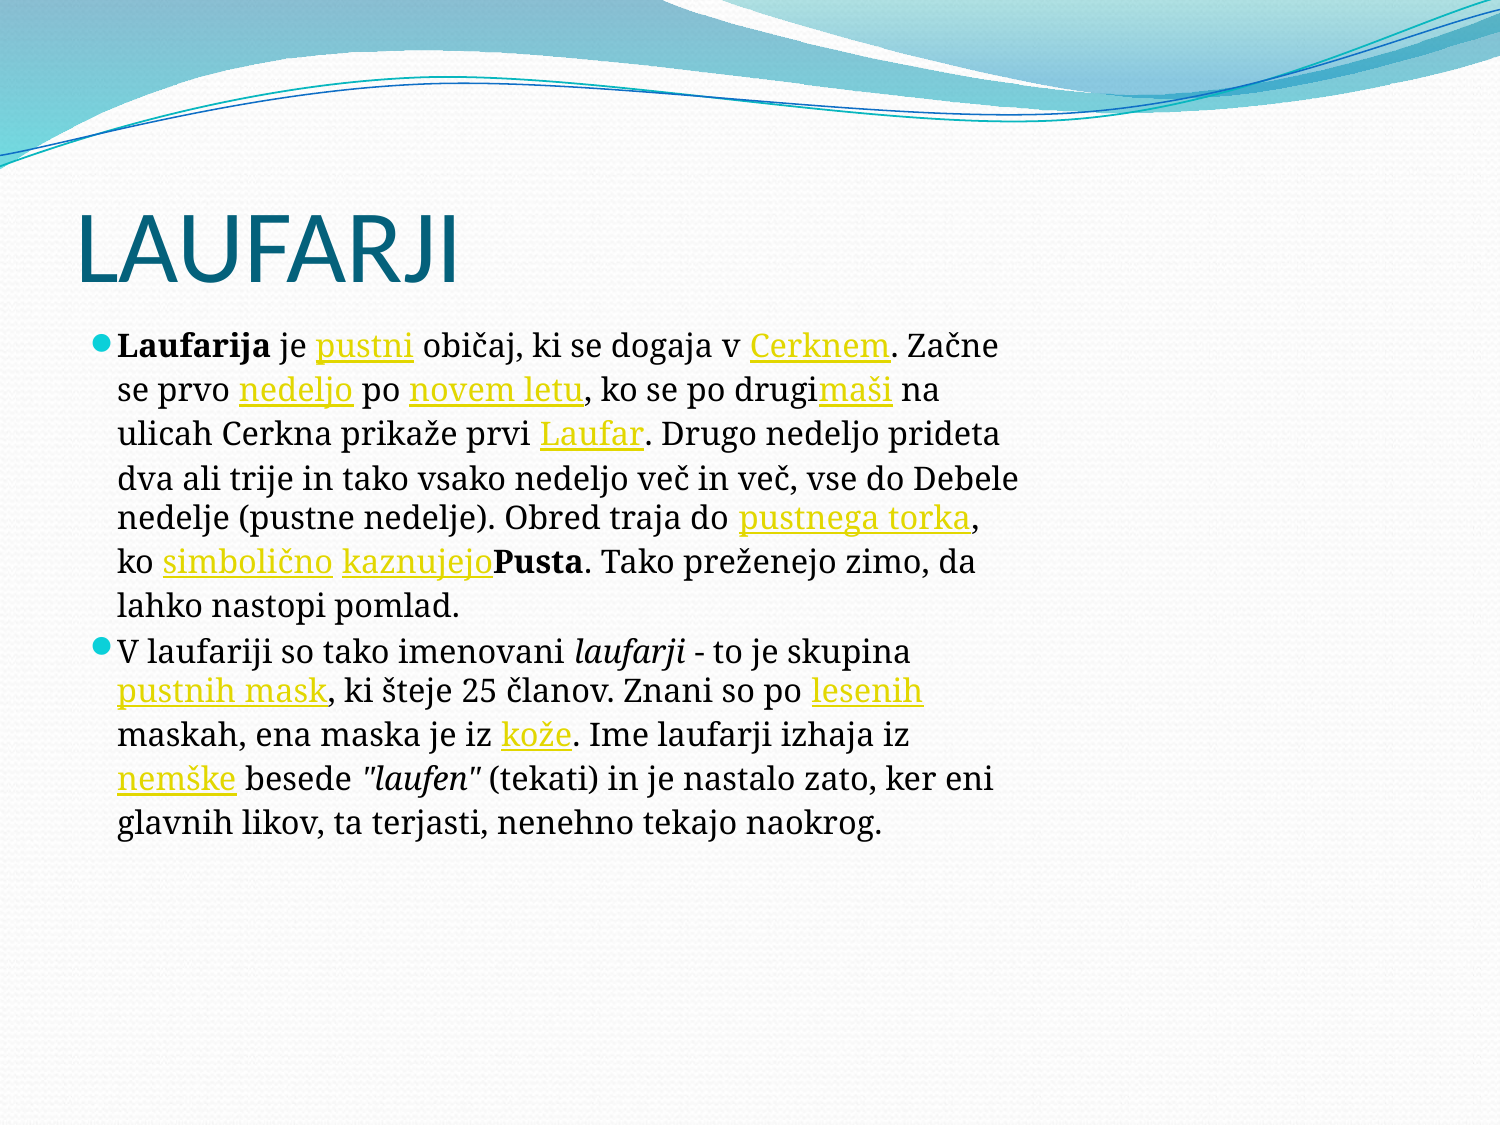

# LAUFARJI
Laufarija je pustni običaj, ki se dogaja v Cerknem. Začne se prvo nedeljo po novem letu, ko se po drugimaši na ulicah Cerkna prikaže prvi Laufar. Drugo nedeljo prideta dva ali trije in tako vsako nedeljo več in več, vse do Debele nedelje (pustne nedelje). Obred traja do pustnega torka, ko simbolično kaznujejoPusta. Tako preženejo zimo, da lahko nastopi pomlad.
V laufariji so tako imenovani laufarji - to je skupina pustnih mask, ki šteje 25 članov. Znani so po lesenihmaskah, ena maska je iz kože. Ime laufarji izhaja iz nemške besede "laufen" (tekati) in je nastalo zato, ker eni glavnih likov, ta terjasti, nenehno tekajo naokrog.